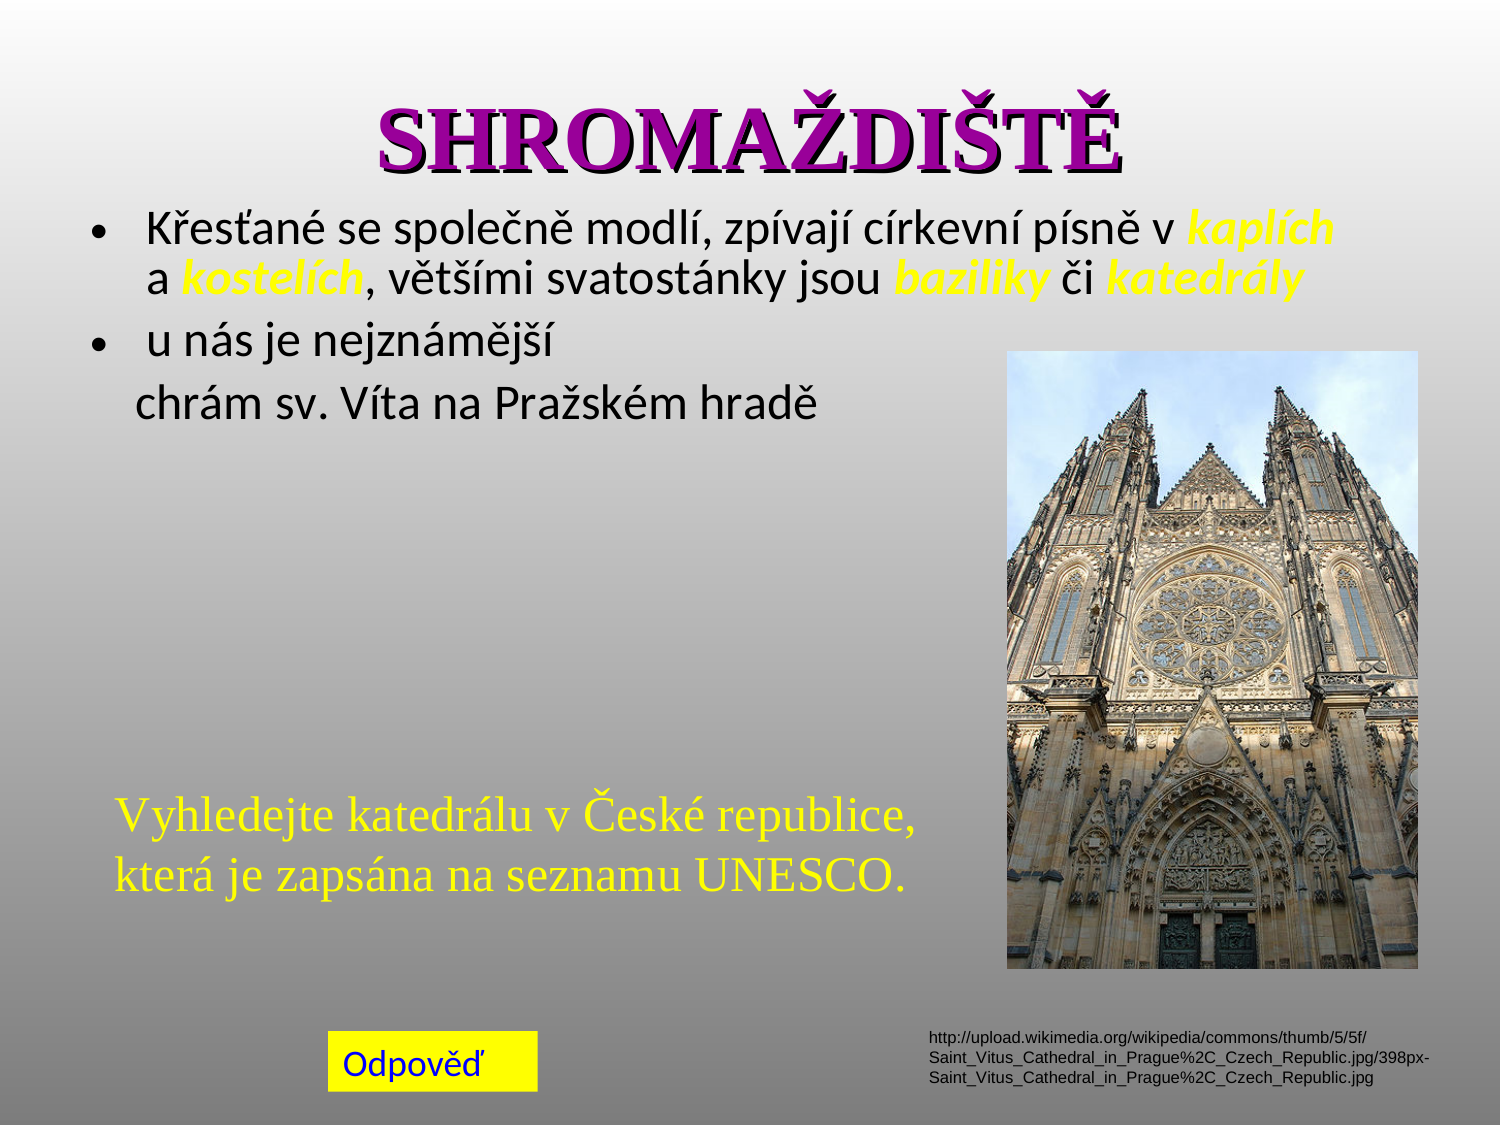

# SHROMAŽDIŠTĚ
Křesťané se společně modlí, zpívají církevní písně v kaplích
a kostelích, většími svatostánky jsou baziliky či katedrály
u nás je nejznámější
 chrám sv. Víta na Pražském hradě
Vyhledejte katedrálu v České republice, která je zapsána na seznamu UNESCO.
http://upload.wikimedia.org/wikipedia/commons/thumb/5/5f/Saint_Vitus_Cathedral_in_Prague%2C_Czech_Republic.jpg/398px-Saint_Vitus_Cathedral_in_Prague%2C_Czech_Republic.jpg
Odpověď